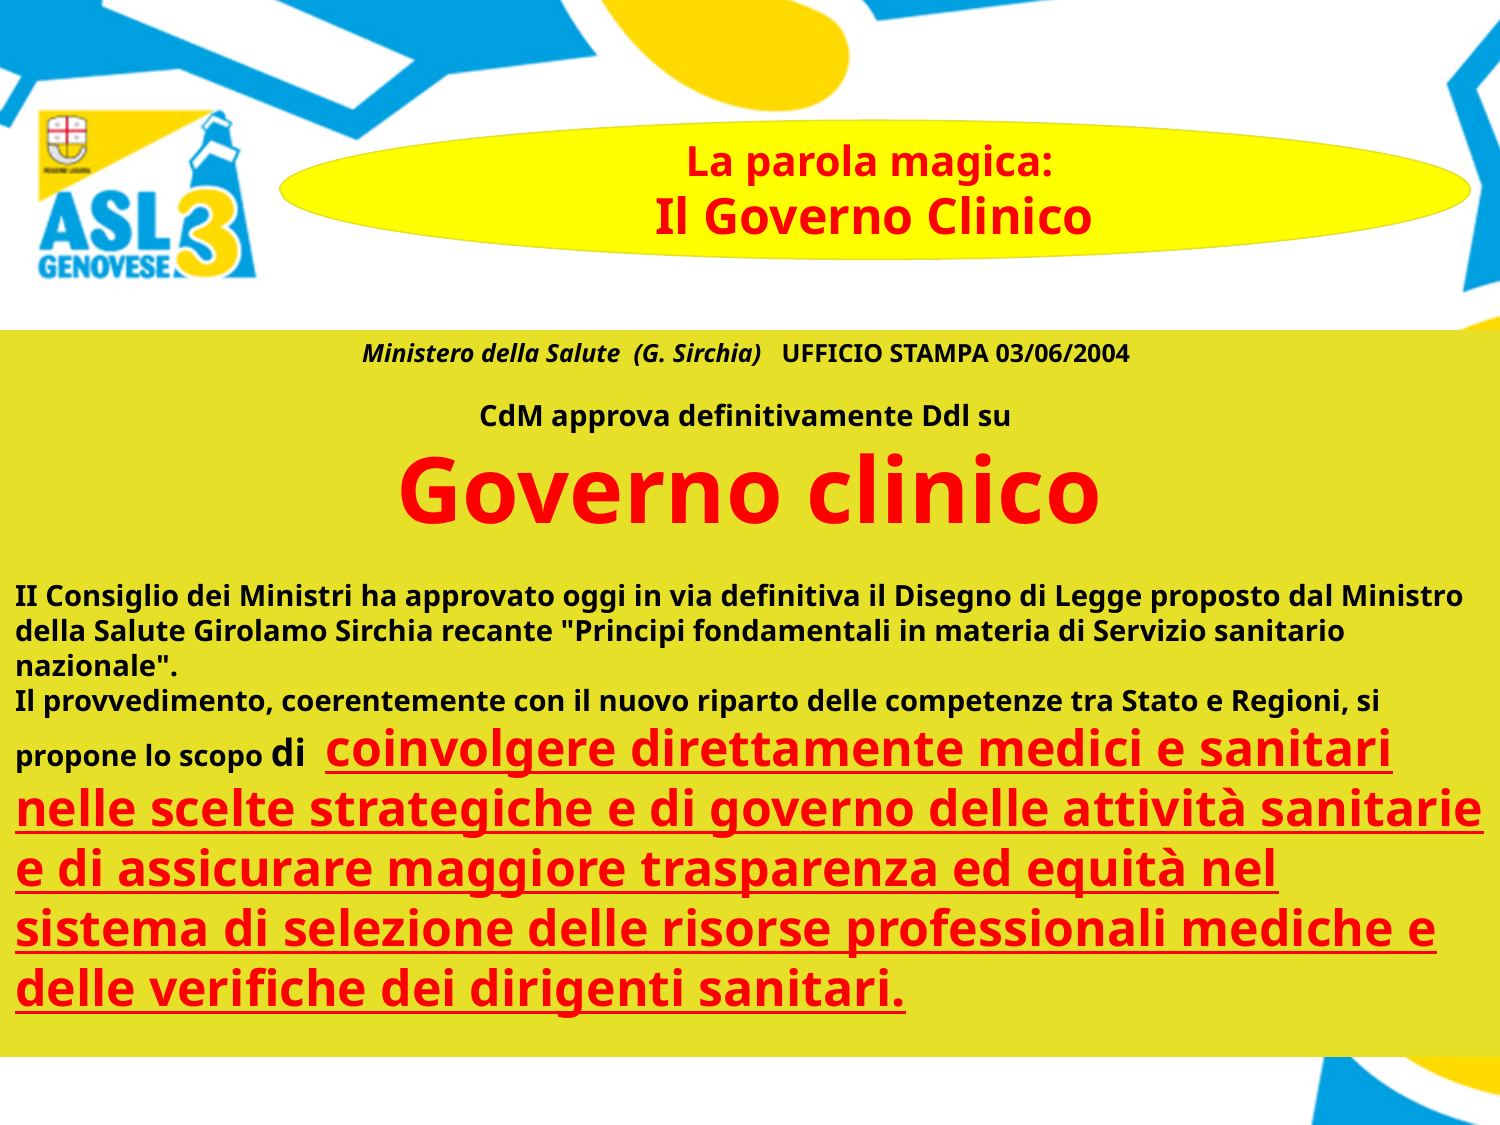

La parola magica:
Il Governo Clinico
Ministero della Salute (G. Sirchia) UFFICIO STAMPA 03/06/2004
CdM approva definitivamente Ddl su
Governo clinico
II Consiglio dei Ministri ha approvato oggi in via definitiva il Disegno di Legge proposto dal Ministro della Salute Girolamo Sirchia recante "Principi fondamentali in materia di Servizio sanitario nazionale".
Il provvedimento, coerentemente con il nuovo riparto delle competenze tra Stato e Regioni, si propone lo scopo di coinvolgere direttamente medici e sanitari nelle scelte strategiche e di governo delle attività sanitarie e di assicurare maggiore trasparenza ed equità nel sistema di selezione delle risorse professionali mediche e delle verifiche dei dirigenti sanitari.